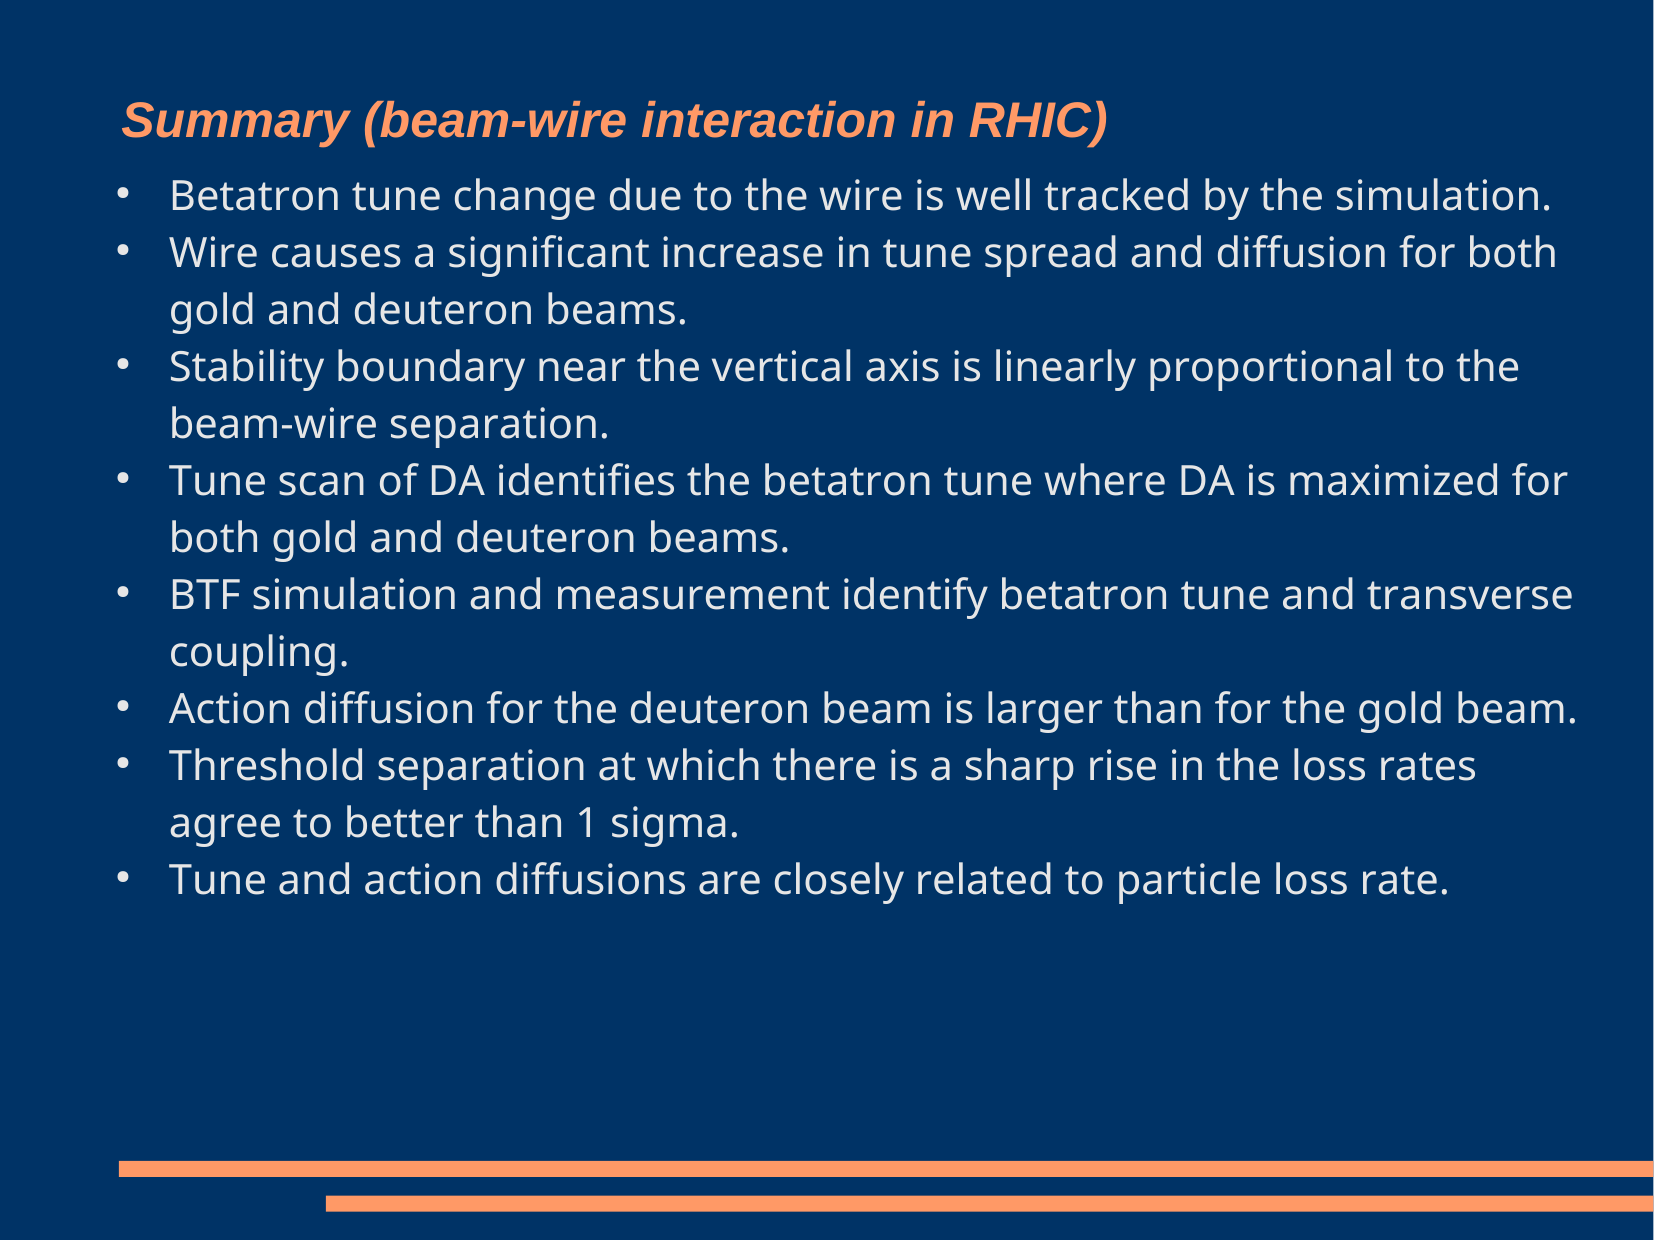

# Summary (beam-wire interaction in RHIC)
Betatron tune change due to the wire is well tracked by the simulation.
Wire causes a significant increase in tune spread and diffusion for both gold and deuteron beams.
Stability boundary near the vertical axis is linearly proportional to the beam-wire separation.
Tune scan of DA identifies the betatron tune where DA is maximized for both gold and deuteron beams.
BTF simulation and measurement identify betatron tune and transverse coupling.
Action diffusion for the deuteron beam is larger than for the gold beam.
Threshold separation at which there is a sharp rise in the loss rates agree to better than 1 sigma.
Tune and action diffusions are closely related to particle loss rate.